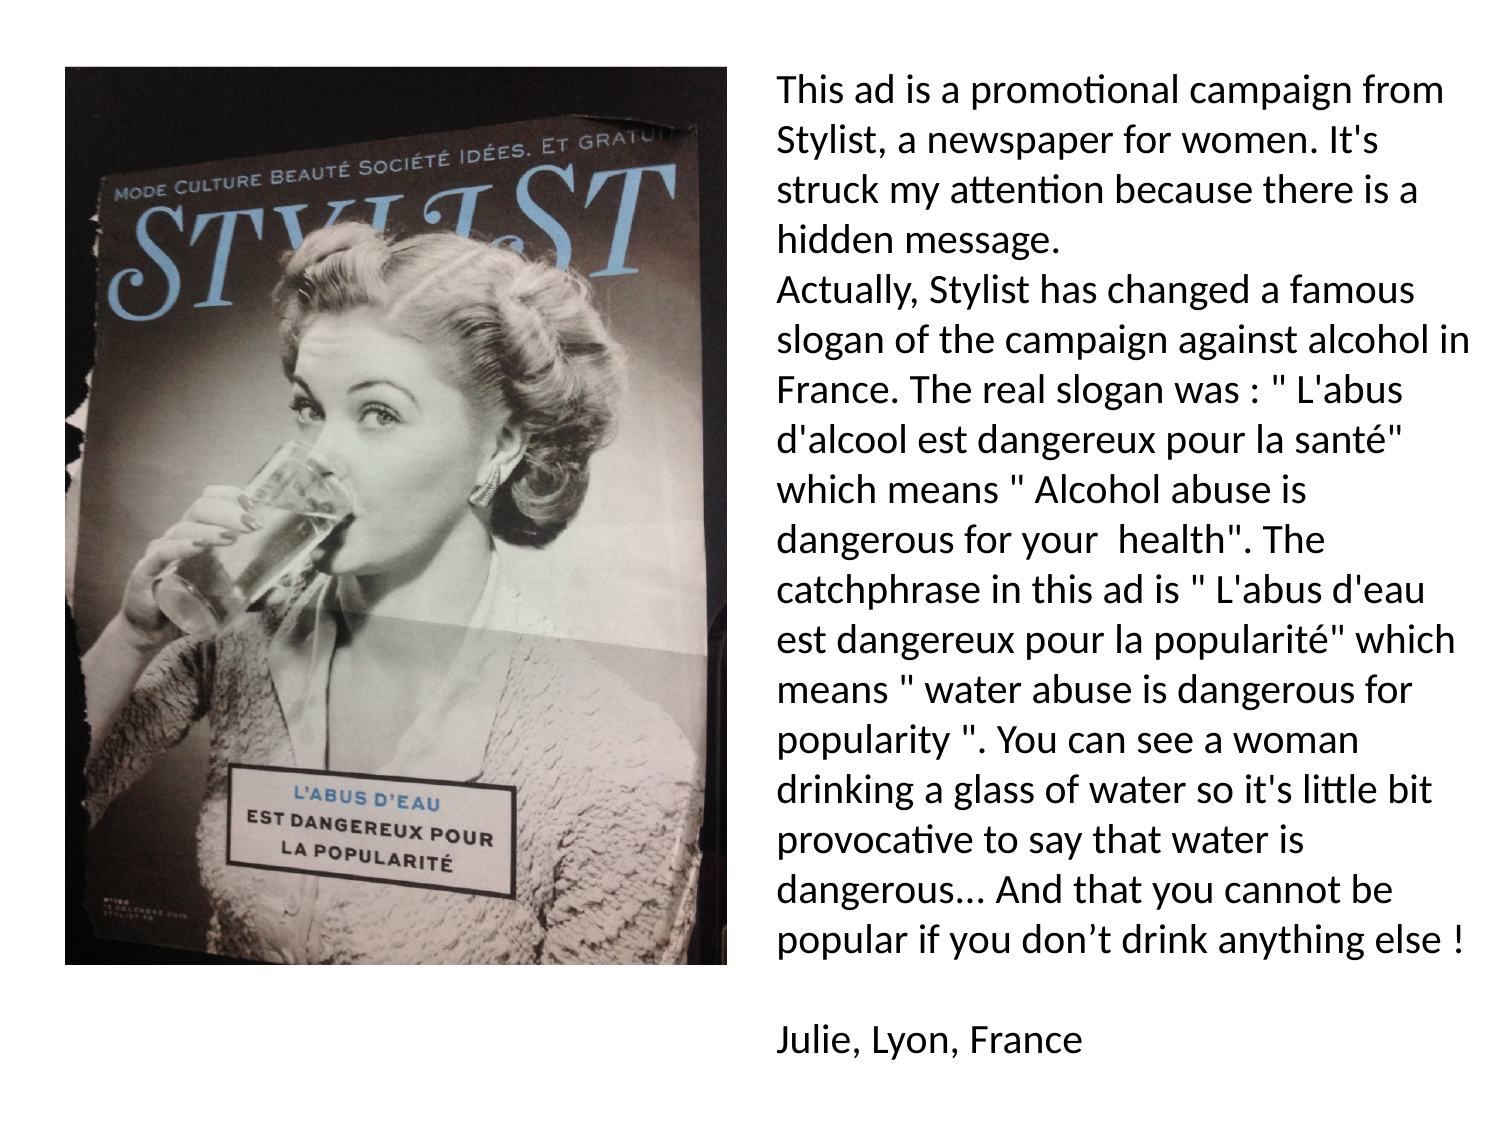

This ad is a promotional campaign from Stylist, a newspaper for women. It's struck my attention because there is a hidden message.
Actually, Stylist has changed a famous slogan of the campaign against alcohol in France. The real slogan was : " L'abus d'alcool est dangereux pour la santé" which means " Alcohol abuse is dangerous for your health". The catchphrase in this ad is " L'abus d'eau est dangereux pour la popularité" which means " water abuse is dangerous for popularity ". You can see a woman drinking a glass of water so it's little bit provocative to say that water is dangerous... And that you cannot be popular if you don’t drink anything else !
Julie, Lyon, France